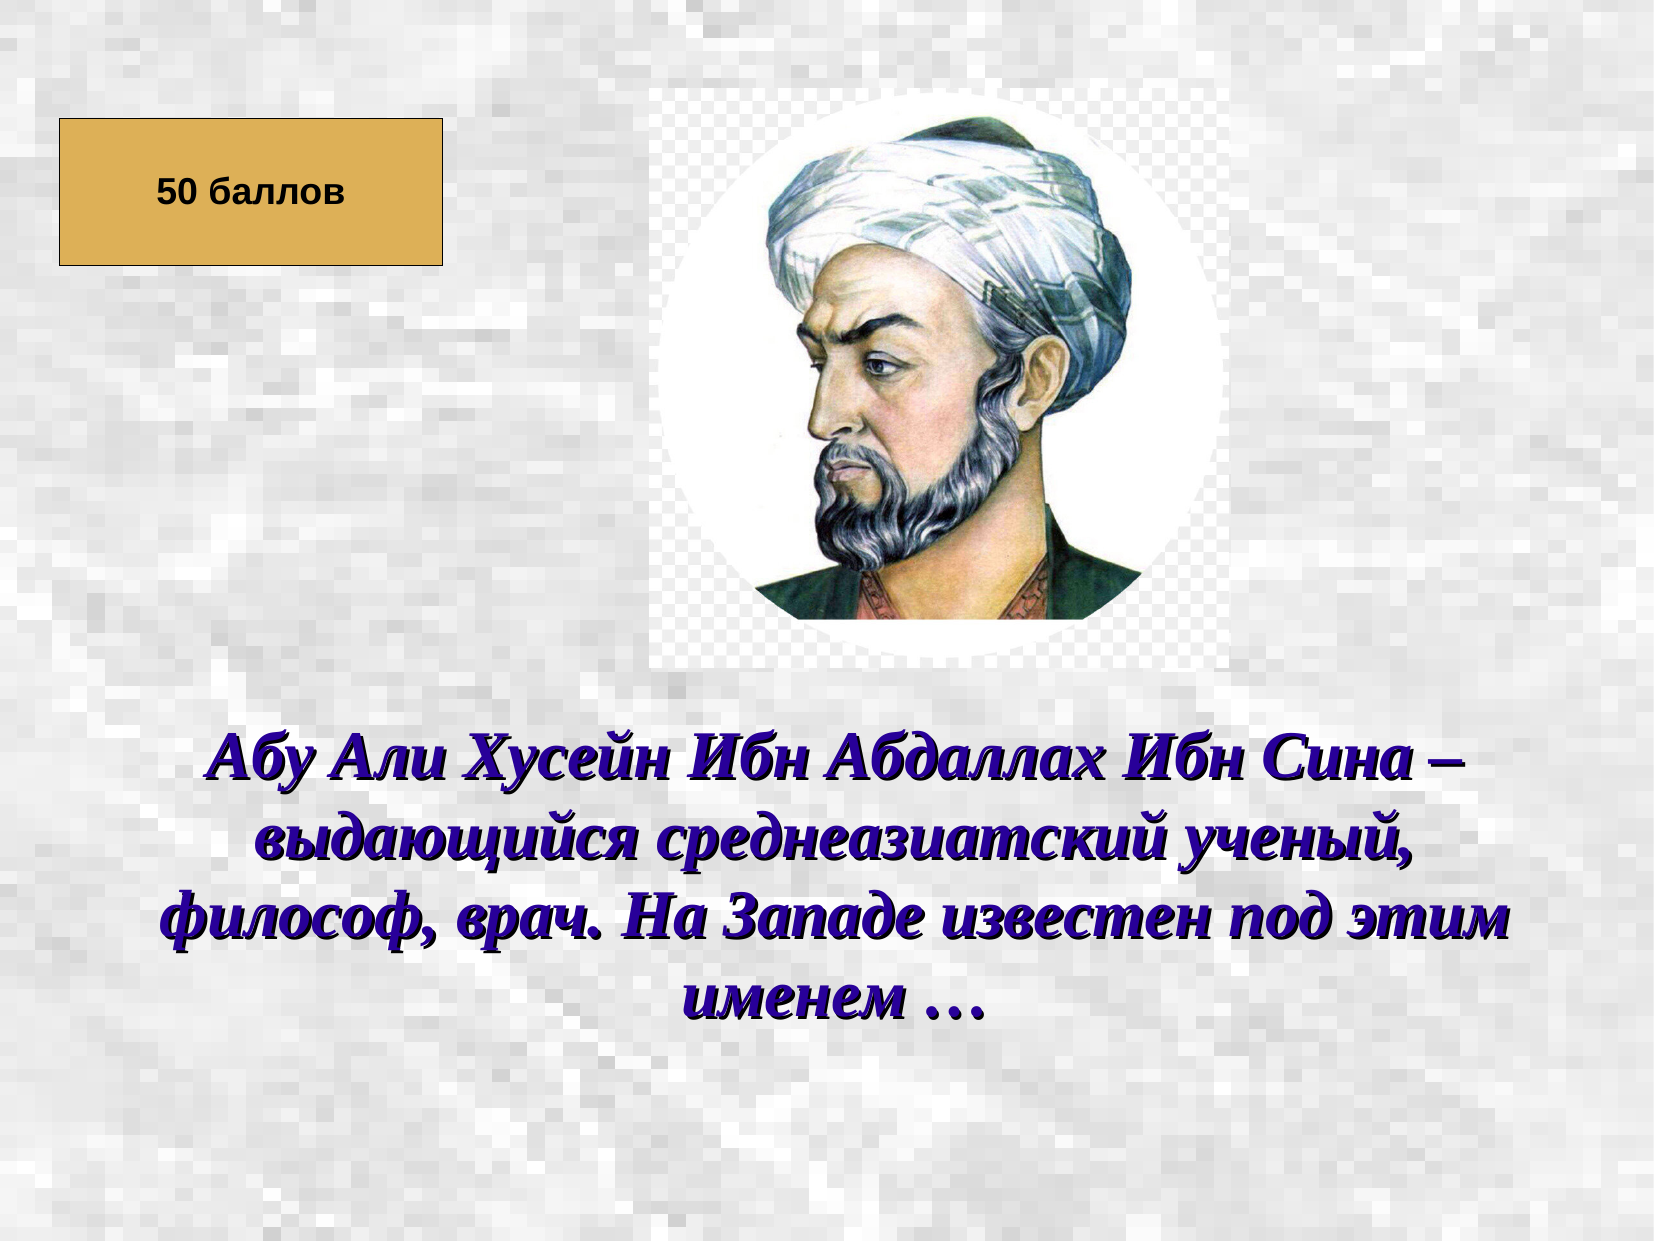

50 баллов
# Абу Али Хусейн Ибн Абдаллах Ибн Сина – выдающийся среднеазиатский ученый, философ, врач. На Западе известен под этим именем …